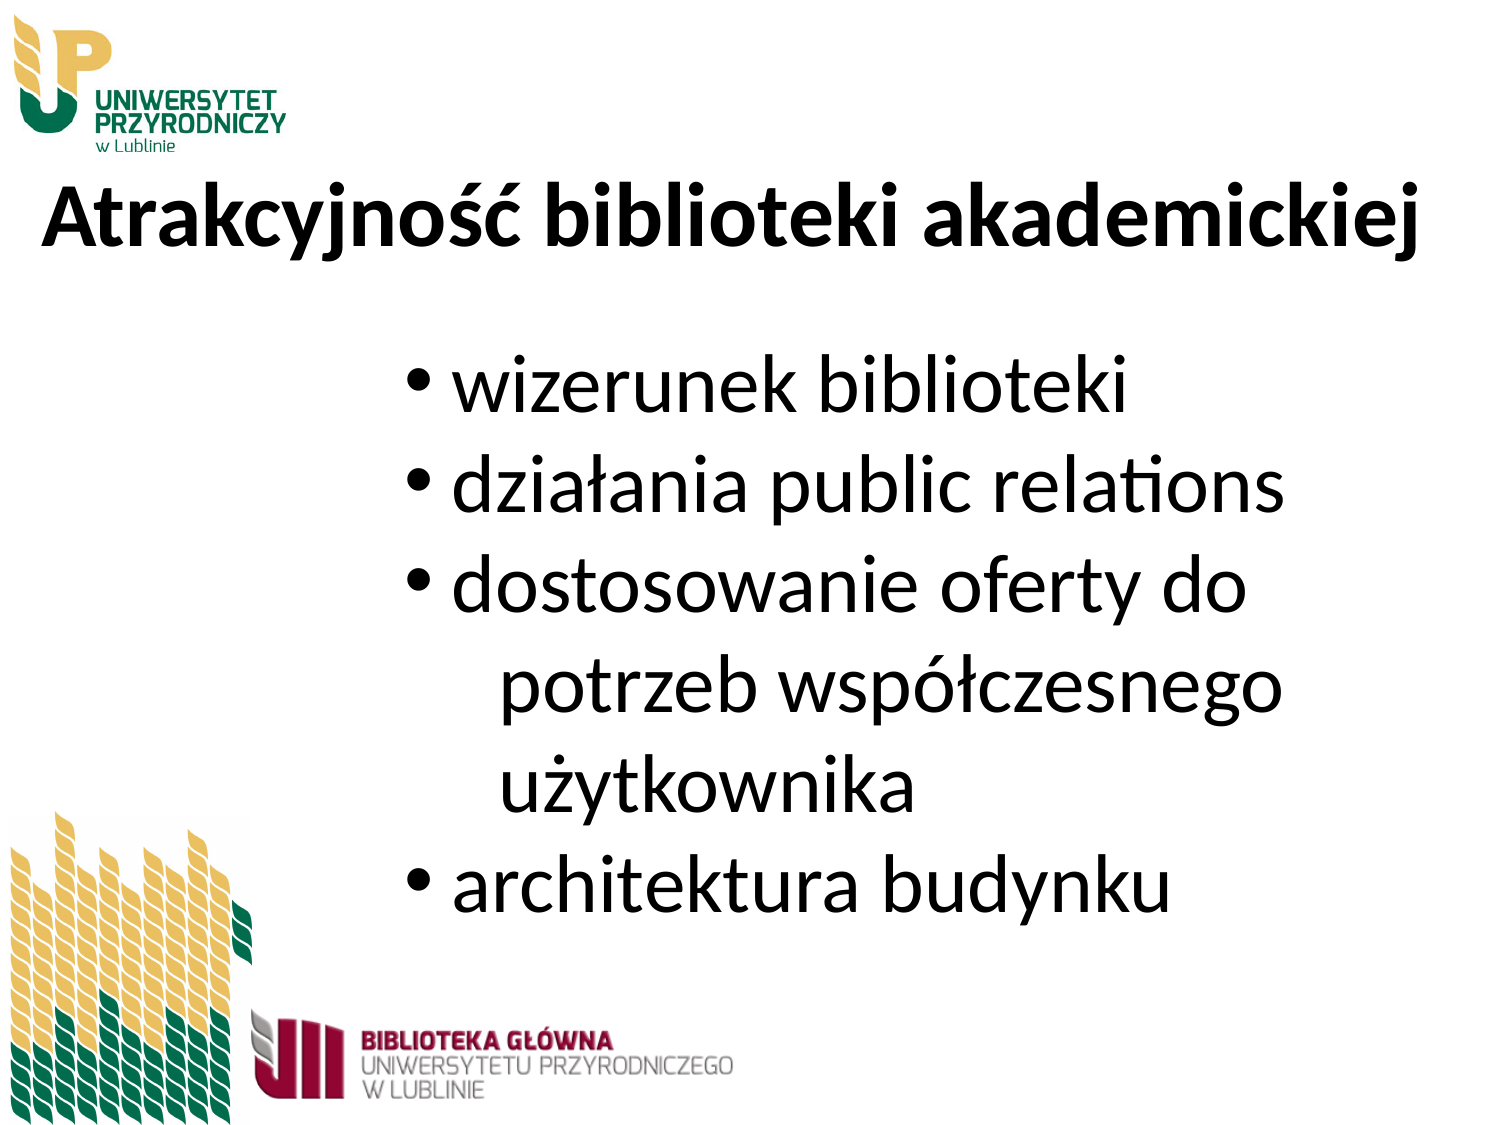

Atrakcyjność biblioteki akademickiej
wizerunek biblioteki
działania public relations
dostosowanie oferty do potrzeb współczesnego użytkownika
architektura budynku